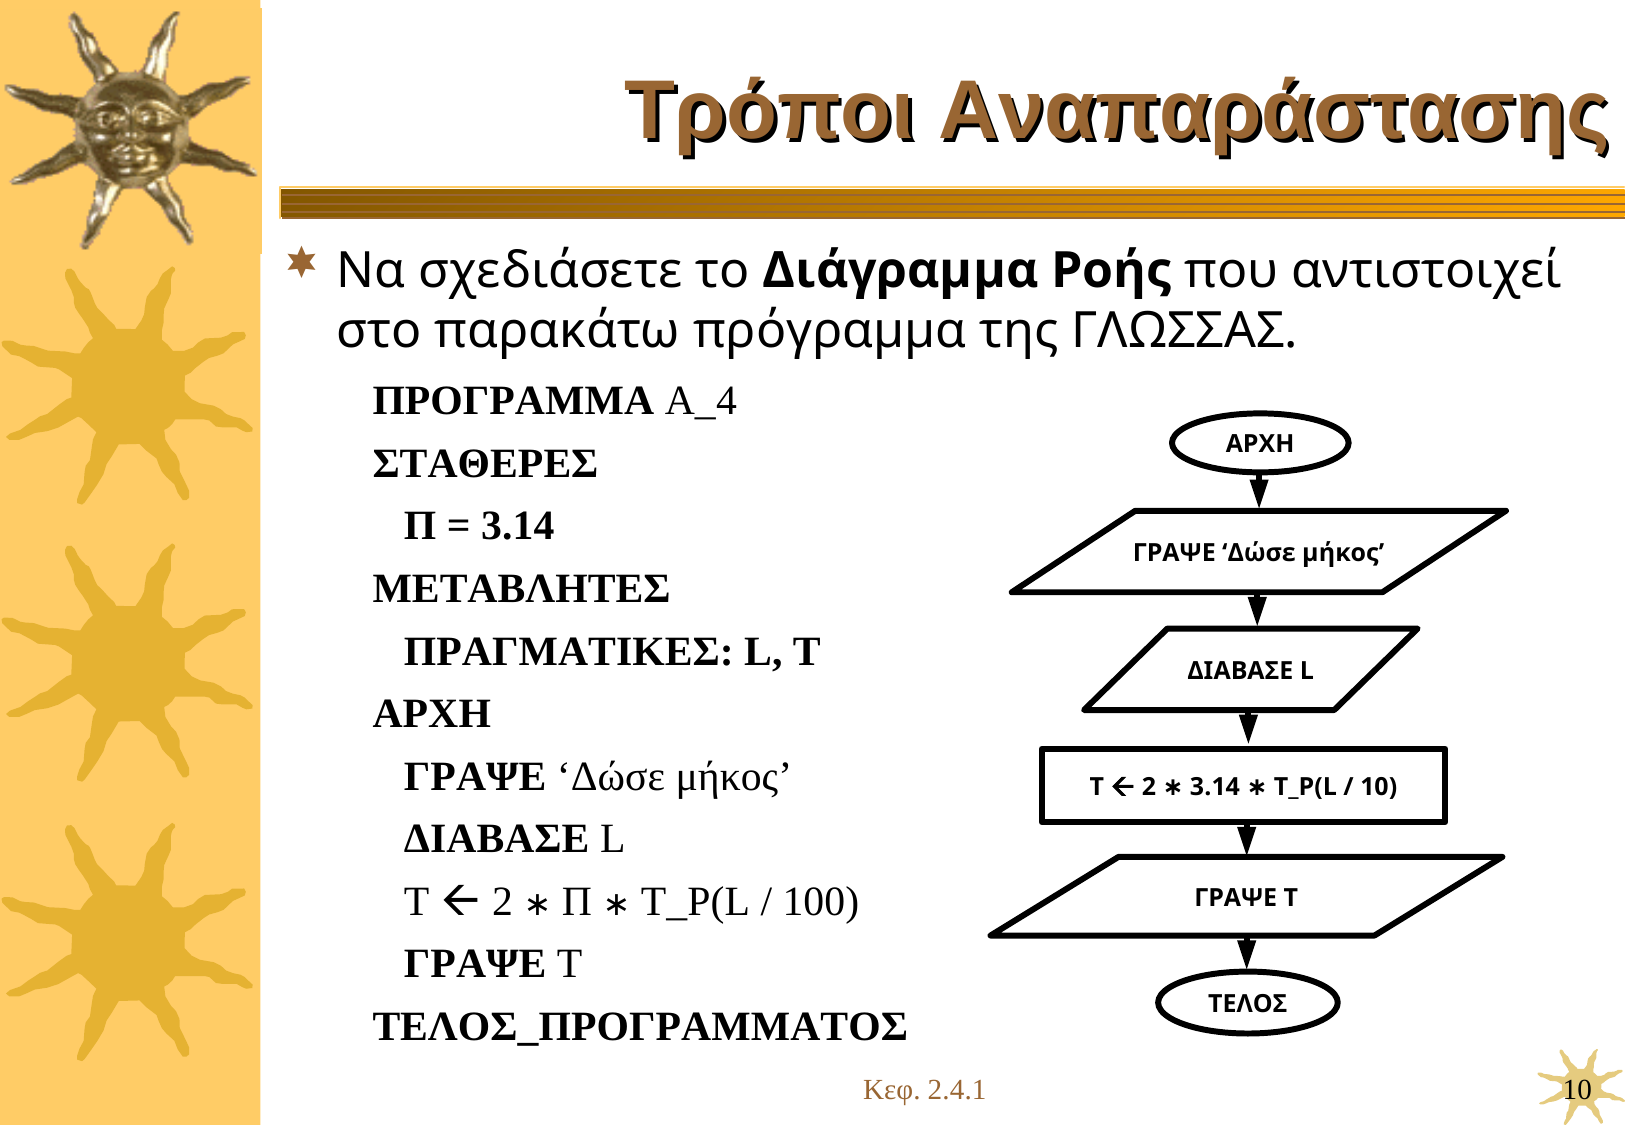

Τρόποι Αναπαράστασης
Να σχεδιάσετε το Διάγραμμα Ροής που αντιστοιχεί στο παρακάτω πρόγραμμα της ΓΛΩΣΣΑΣ.
ΠΡΟΓΡΑΜΜΑ Α_4
ΣΤΑΘΕΡΕΣ
 Π = 3.14
ΜΕΤΑΒΛΗΤΕΣ
 ΠΡΑΓΜΑΤΙΚΕΣ: L, T
ΑΡΧΗ
 ΓΡΑΨΕ ‘Δώσε μήκος’
 ΔΙΑΒΑΣΕ L
 Τ  2 ∗ Π ∗ Τ_Ρ(L / 100)
 ΓΡΑΨΕ Τ
ΤΕΛΟΣ_ΠΡΟΓΡΑΜΜΑΤΟΣ
ΑΡΧΗ
ΓΡΑΨΕ ‘Δώσε μήκος’
ΔΙΑΒΑΣΕ L
T  2 ∗ 3.14 ∗ Τ_Ρ(L / 10)
ΓΡΑΨΕ Τ
ΤΕΛΟΣ
Κεφ. 2.4.1
10